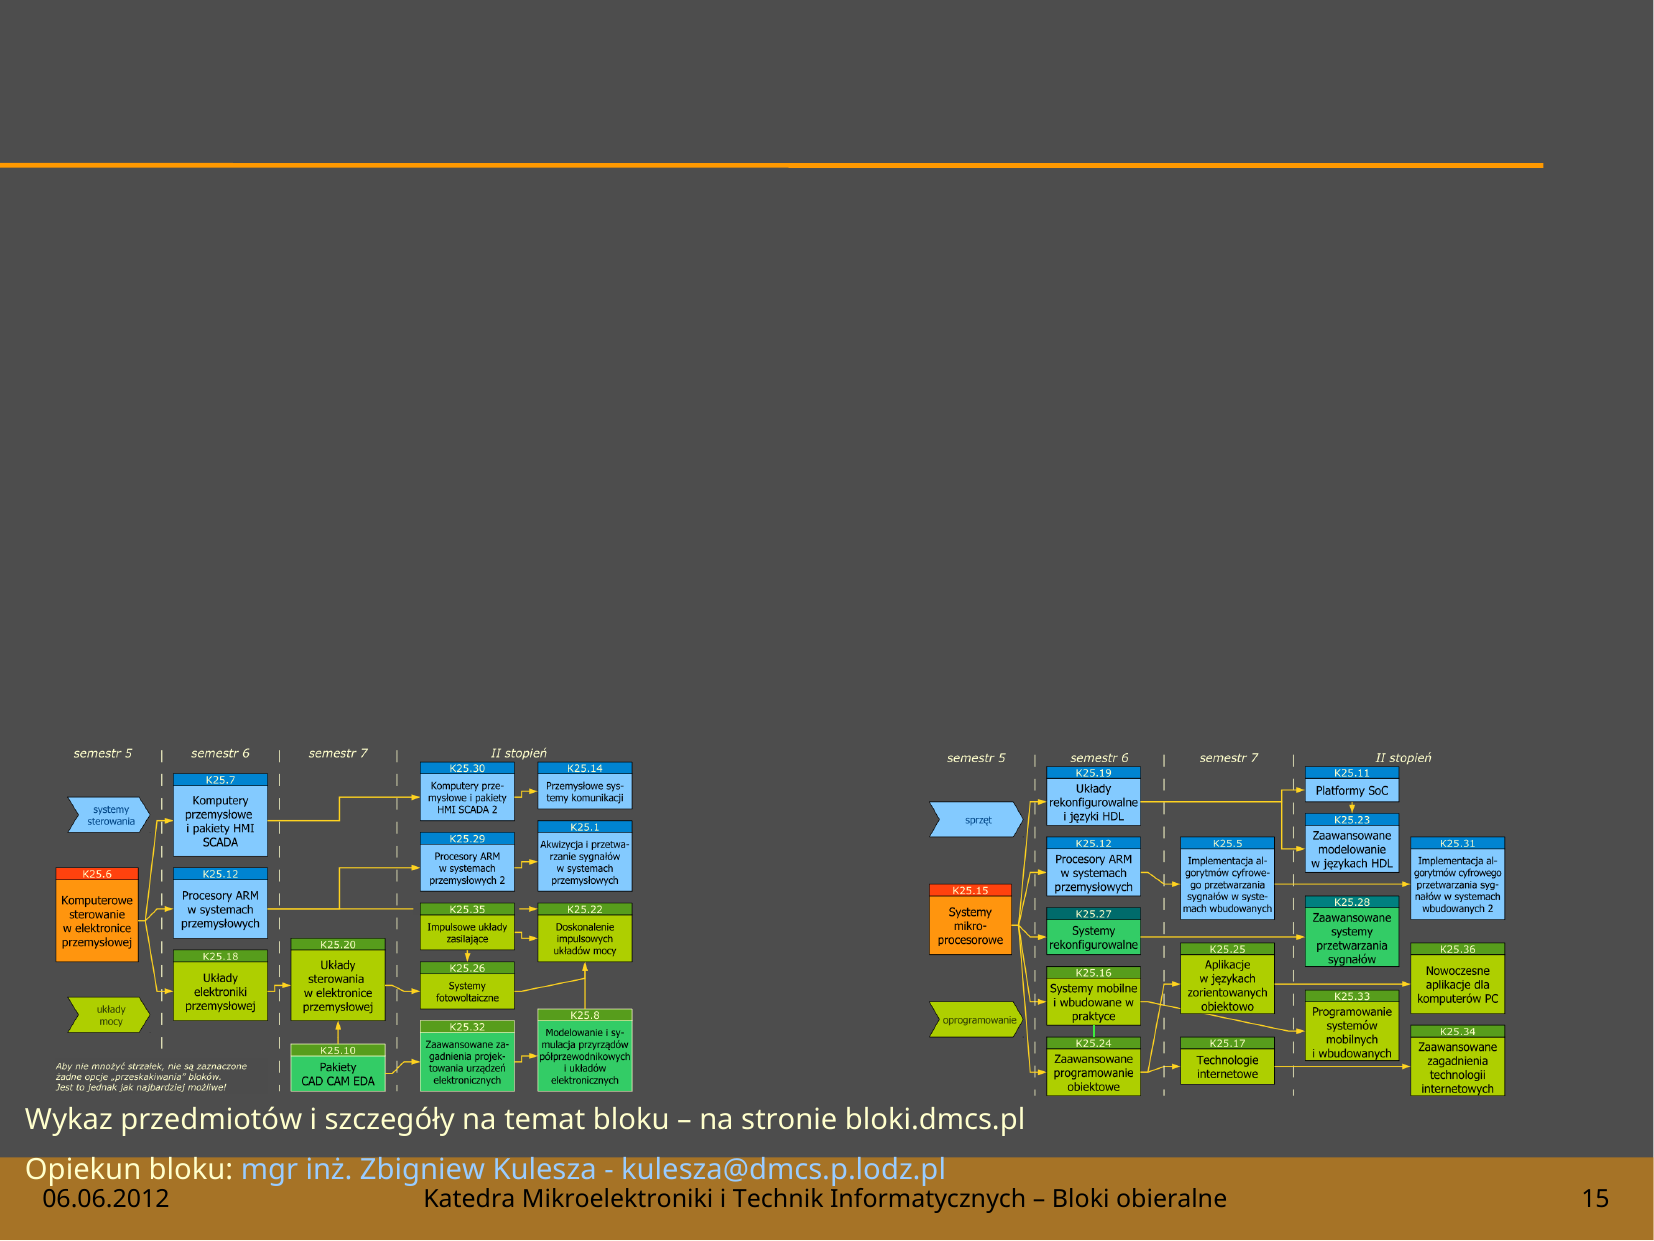

#
Wykaz przedmiotów i szczegóły na temat bloku – na stronie bloki.dmcs.pl
Opiekun bloku: mgr inż. Zbigniew Kulesza - kulesza@dmcs.p.lodz.pl
06.06.2012
Katedra Mikroelektroniki i Technik Informatycznych – Bloki obieralne
15